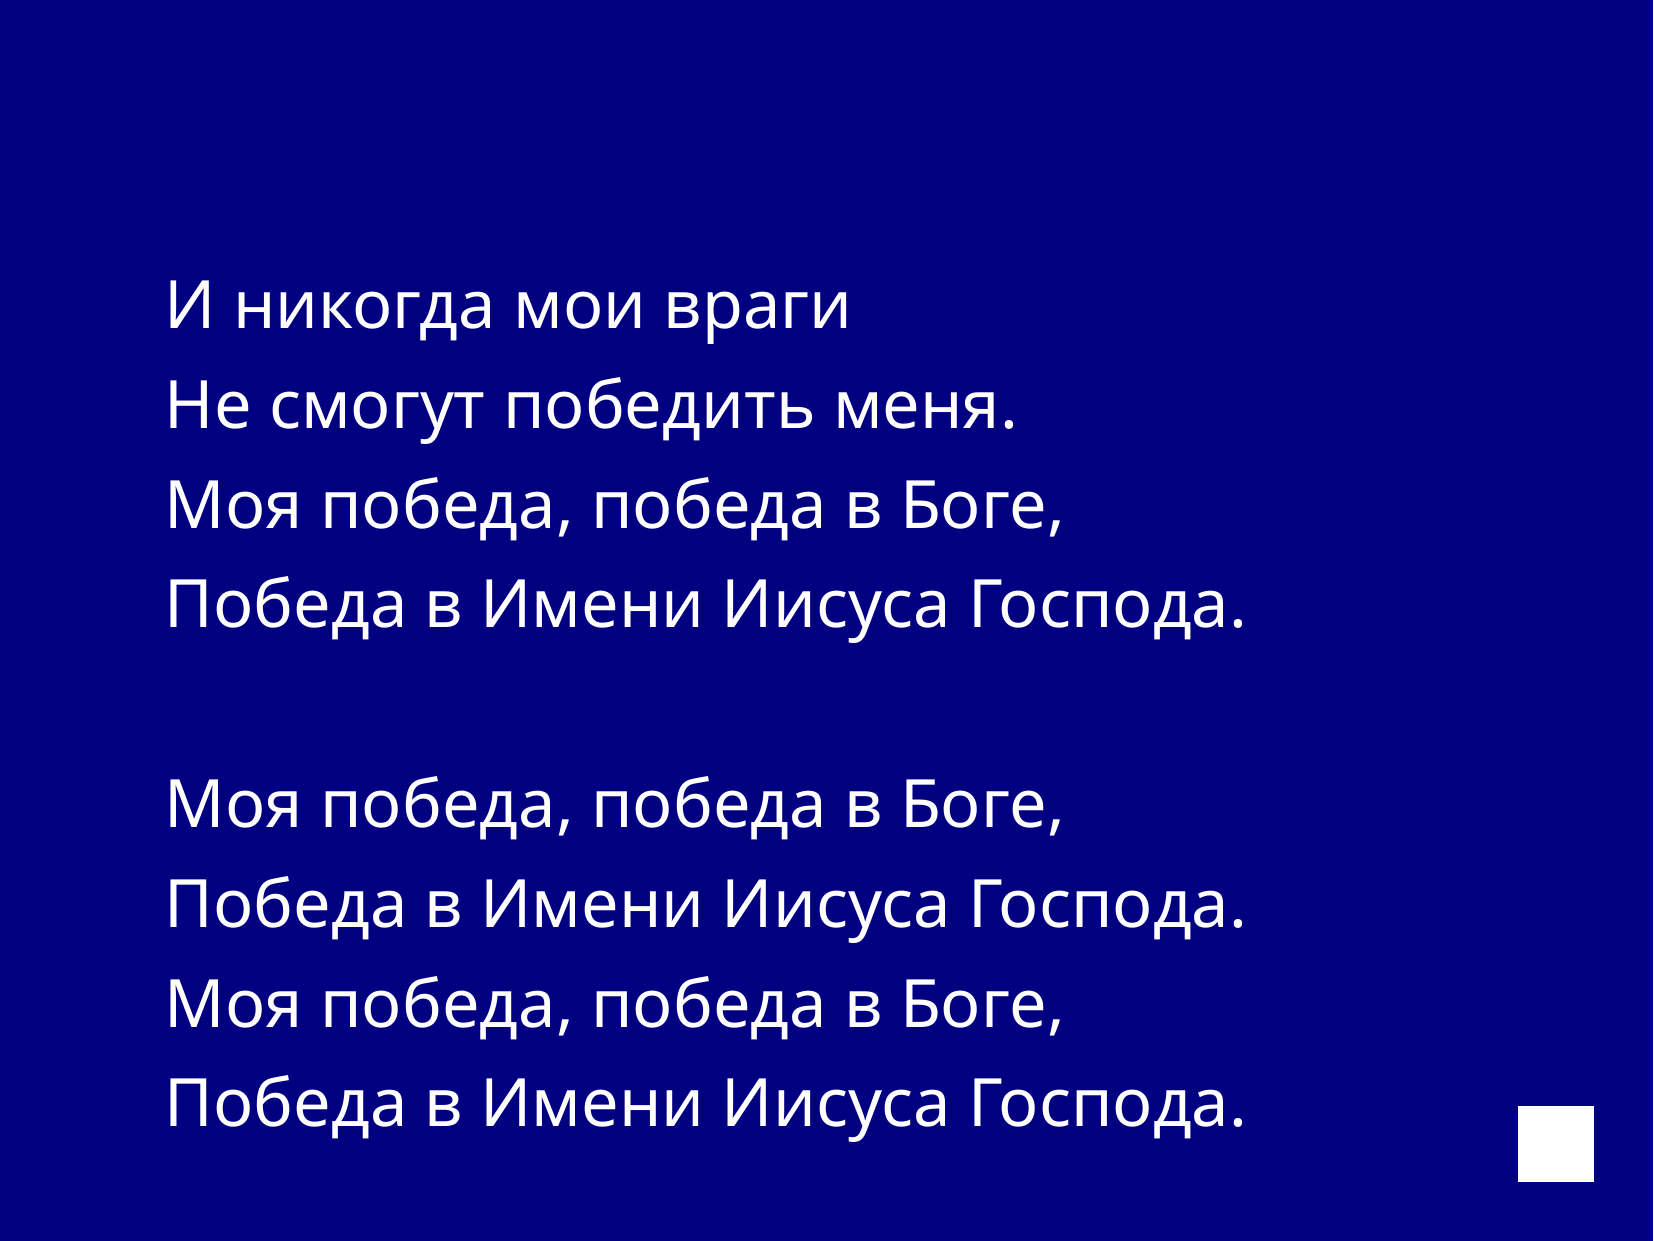

И никогда мои враги
	Не смогут победить меня.
	Моя победа, победа в Боге,
	Победа в Имени Иисуса Господа.
	Моя победа, победа в Боге,
	Победа в Имени Иисуса Господа.
	Моя победа, победа в Боге,
	Победа в Имени Иисуса Господа.